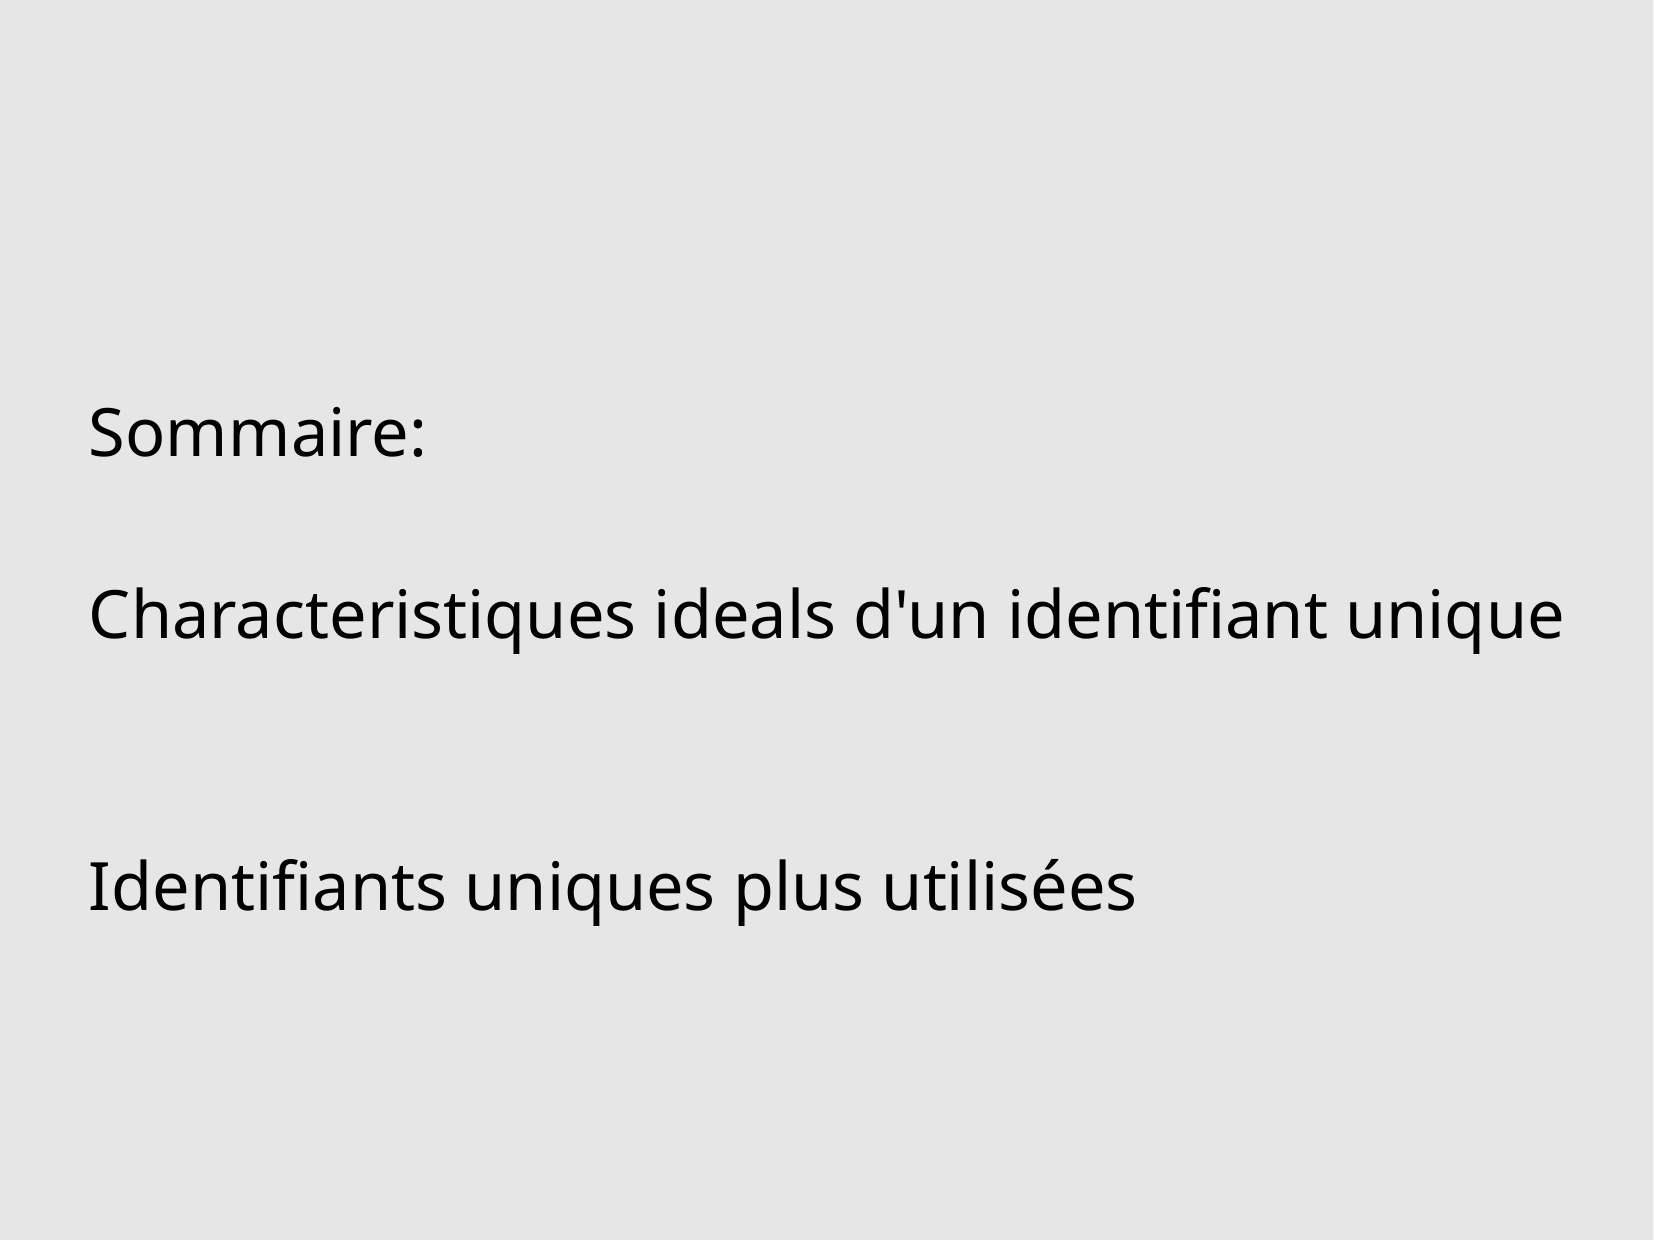

#
Sommaire:
Characteristiques ideals d'un identifiant unique
Identifiants uniques plus utilisées